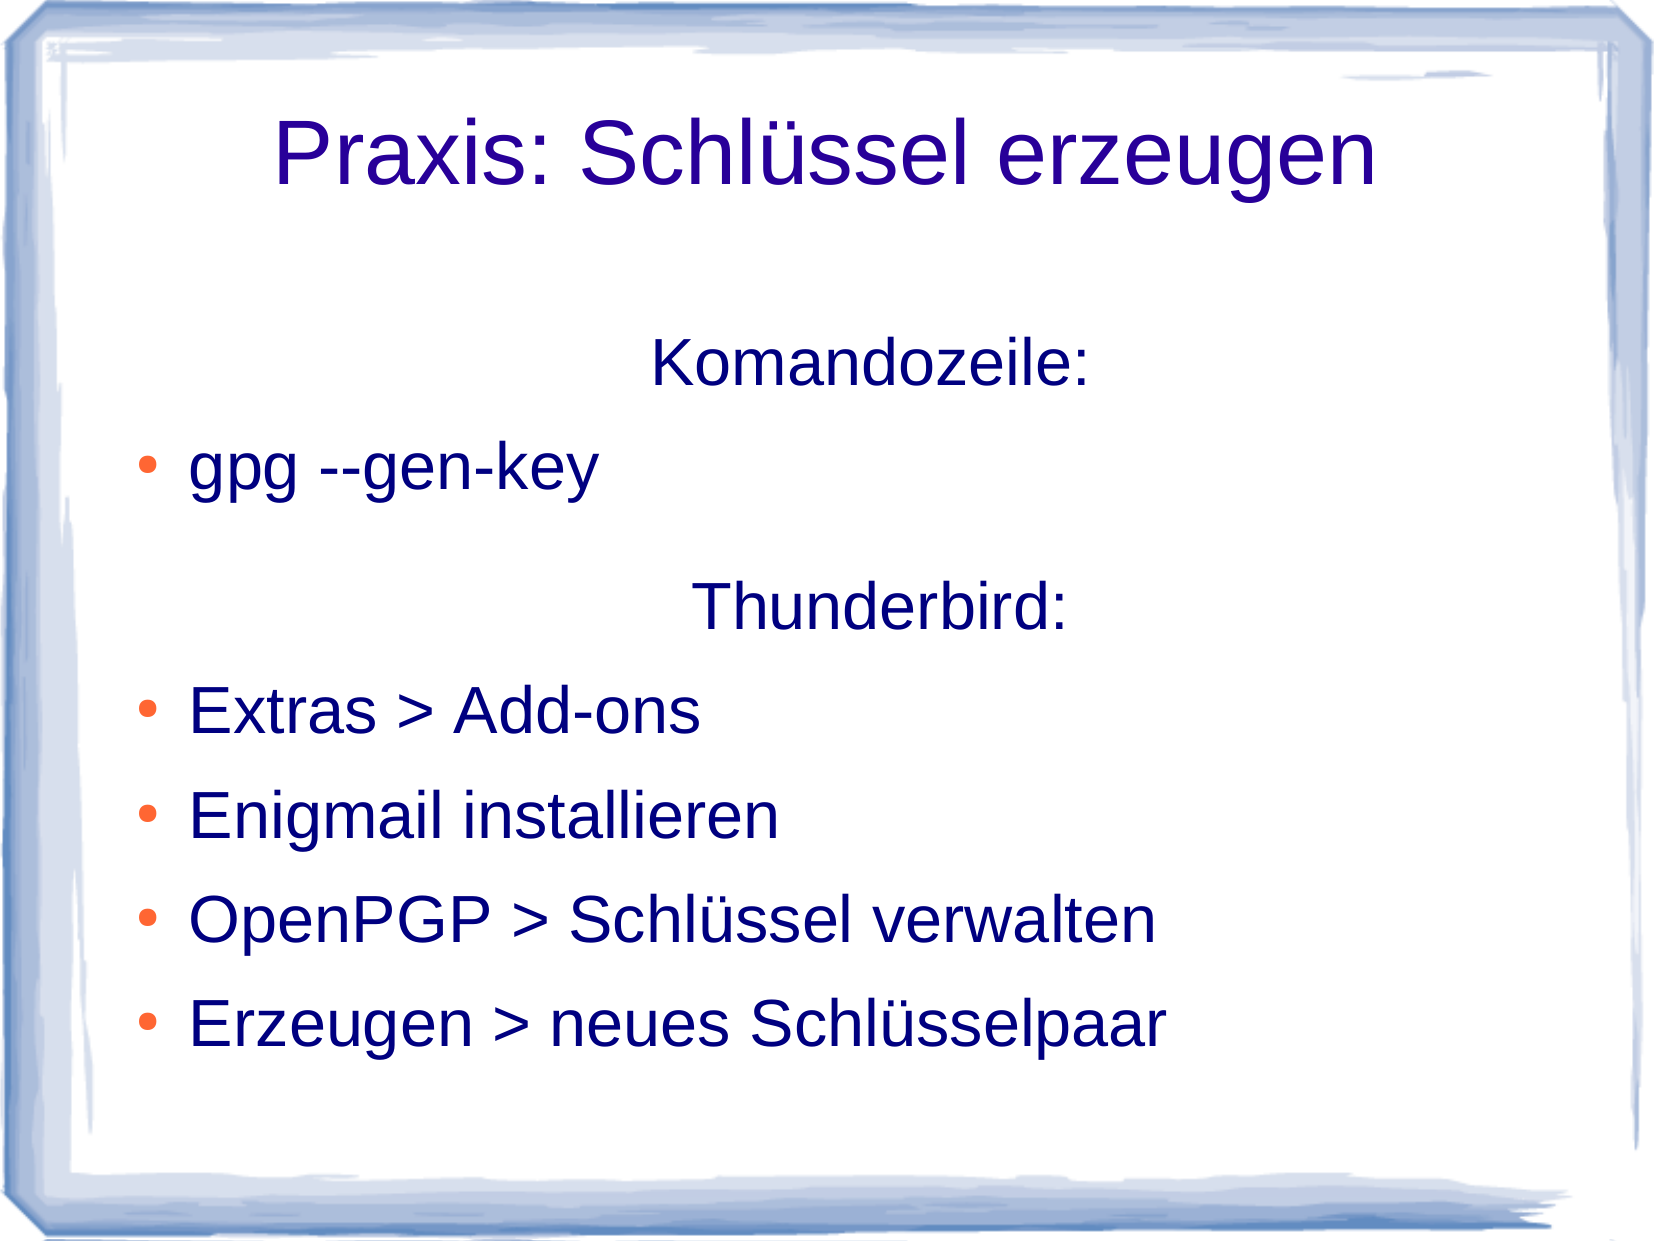

# Praxis: Schlüssel erzeugen
Komandozeile:
gpg --gen-key
Thunderbird:
Extras > Add-ons
Enigmail installieren
OpenPGP > Schlüssel verwalten
Erzeugen > neues Schlüsselpaar